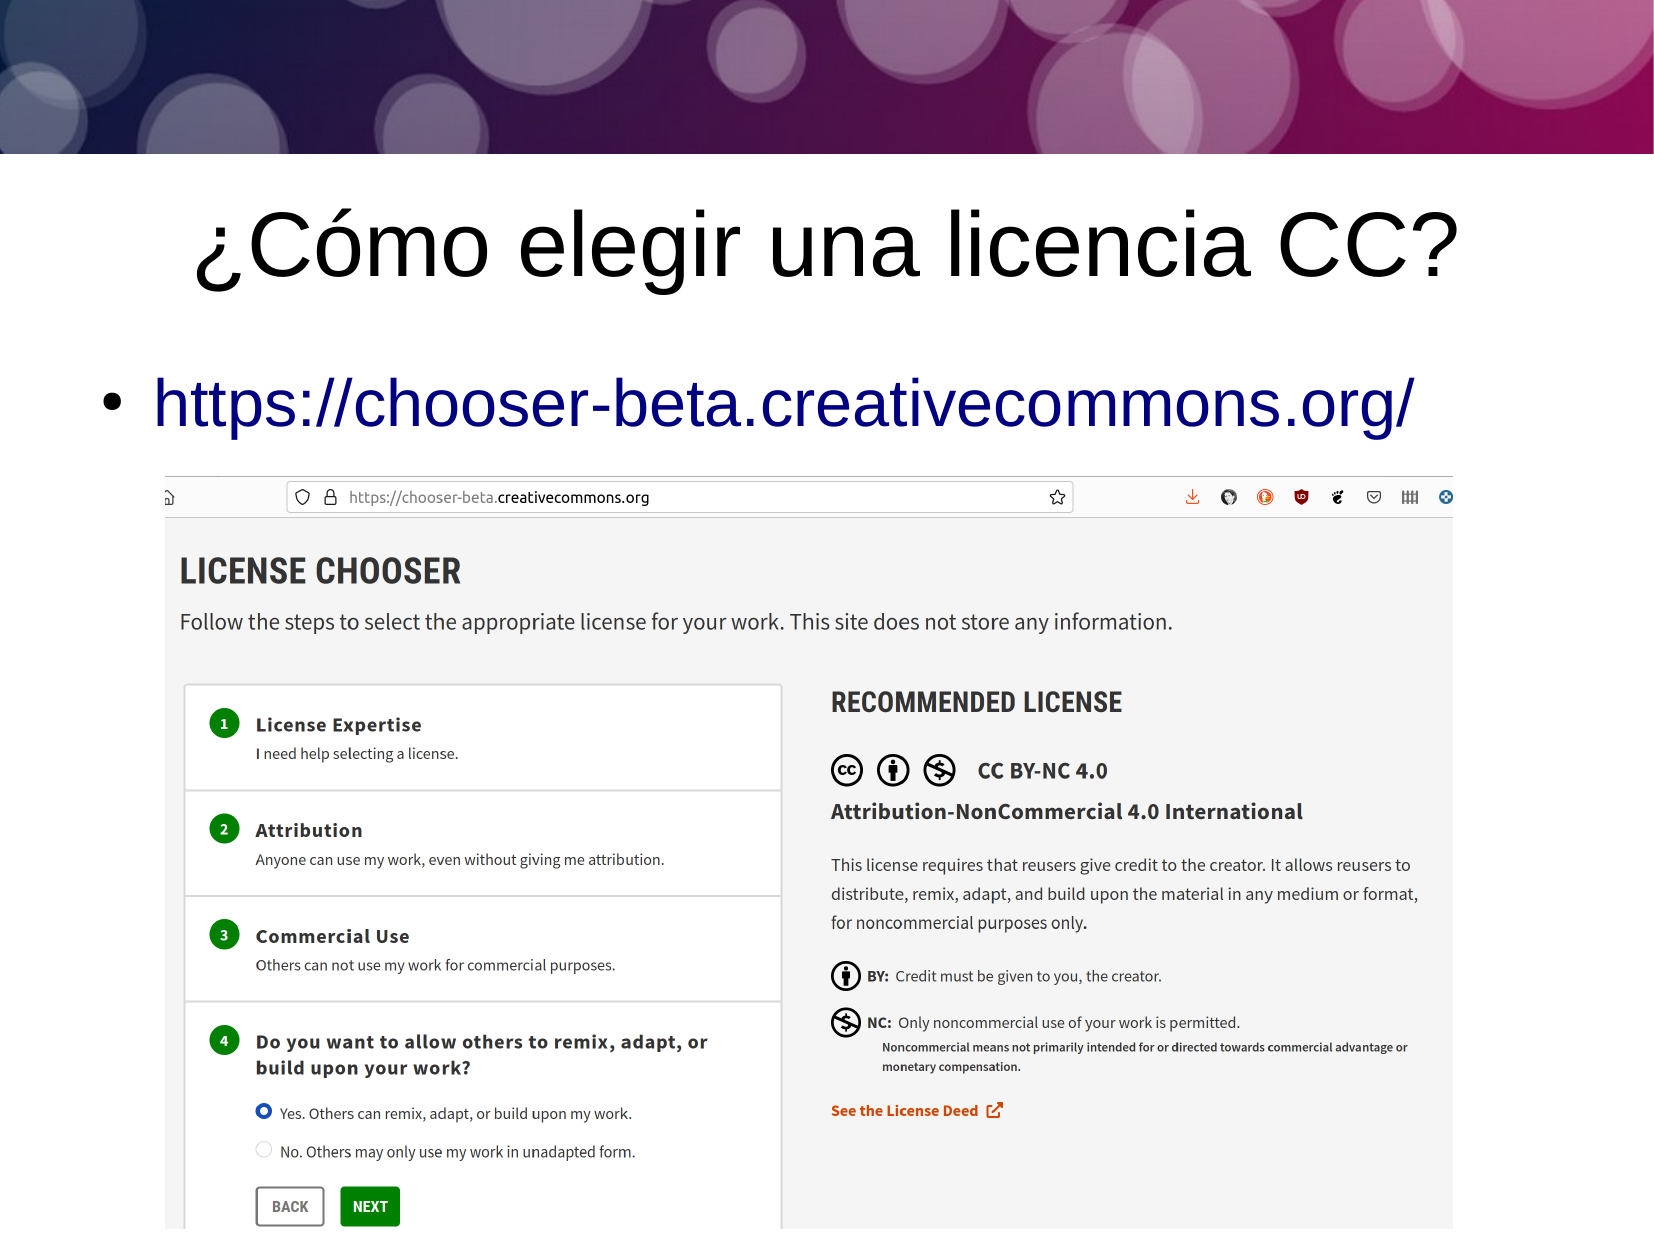

# ¿Cómo elegir una licencia CC?
https://chooser-beta.creativecommons.org/